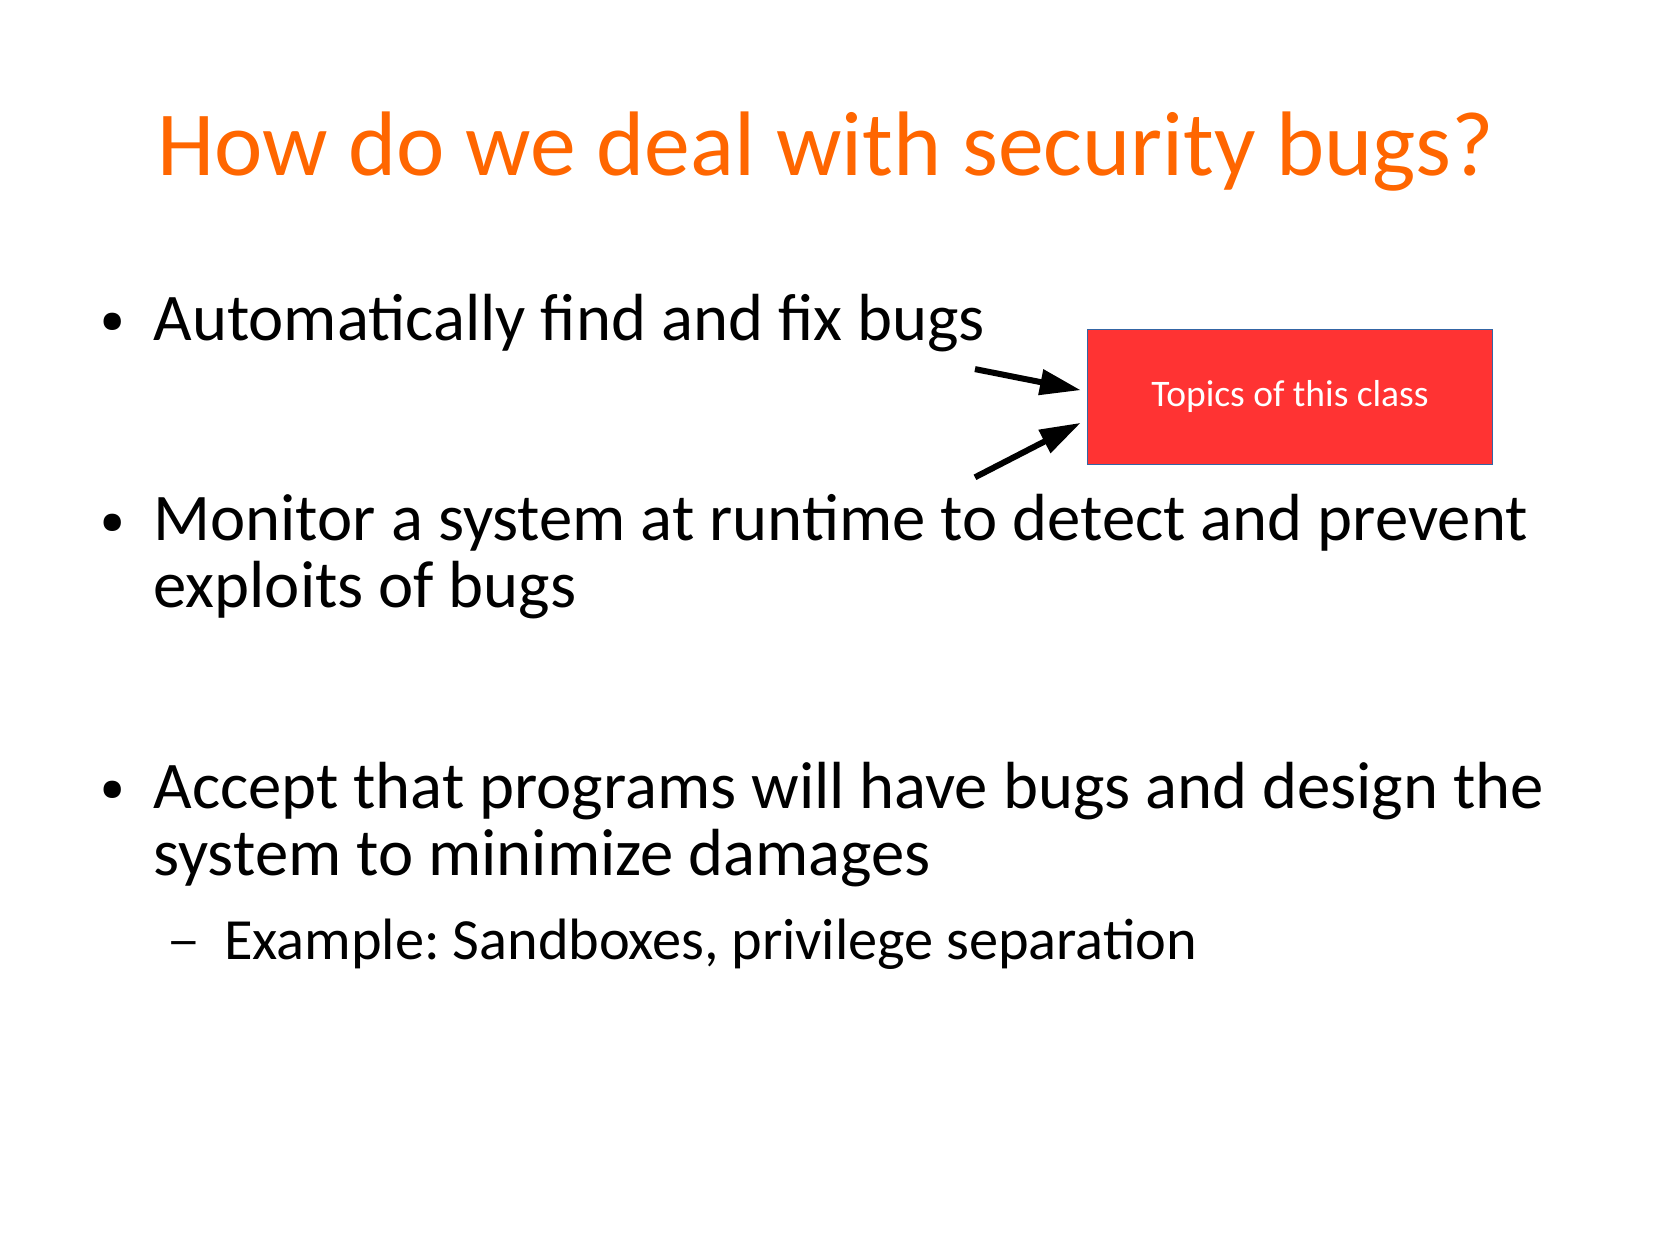

# How do we deal with security bugs?
Automatically find and fix bugs
Monitor a system at runtime to detect and prevent exploits of bugs
Accept that programs will have bugs and design the system to minimize damages
Example: Sandboxes, privilege separation
Topics of this class